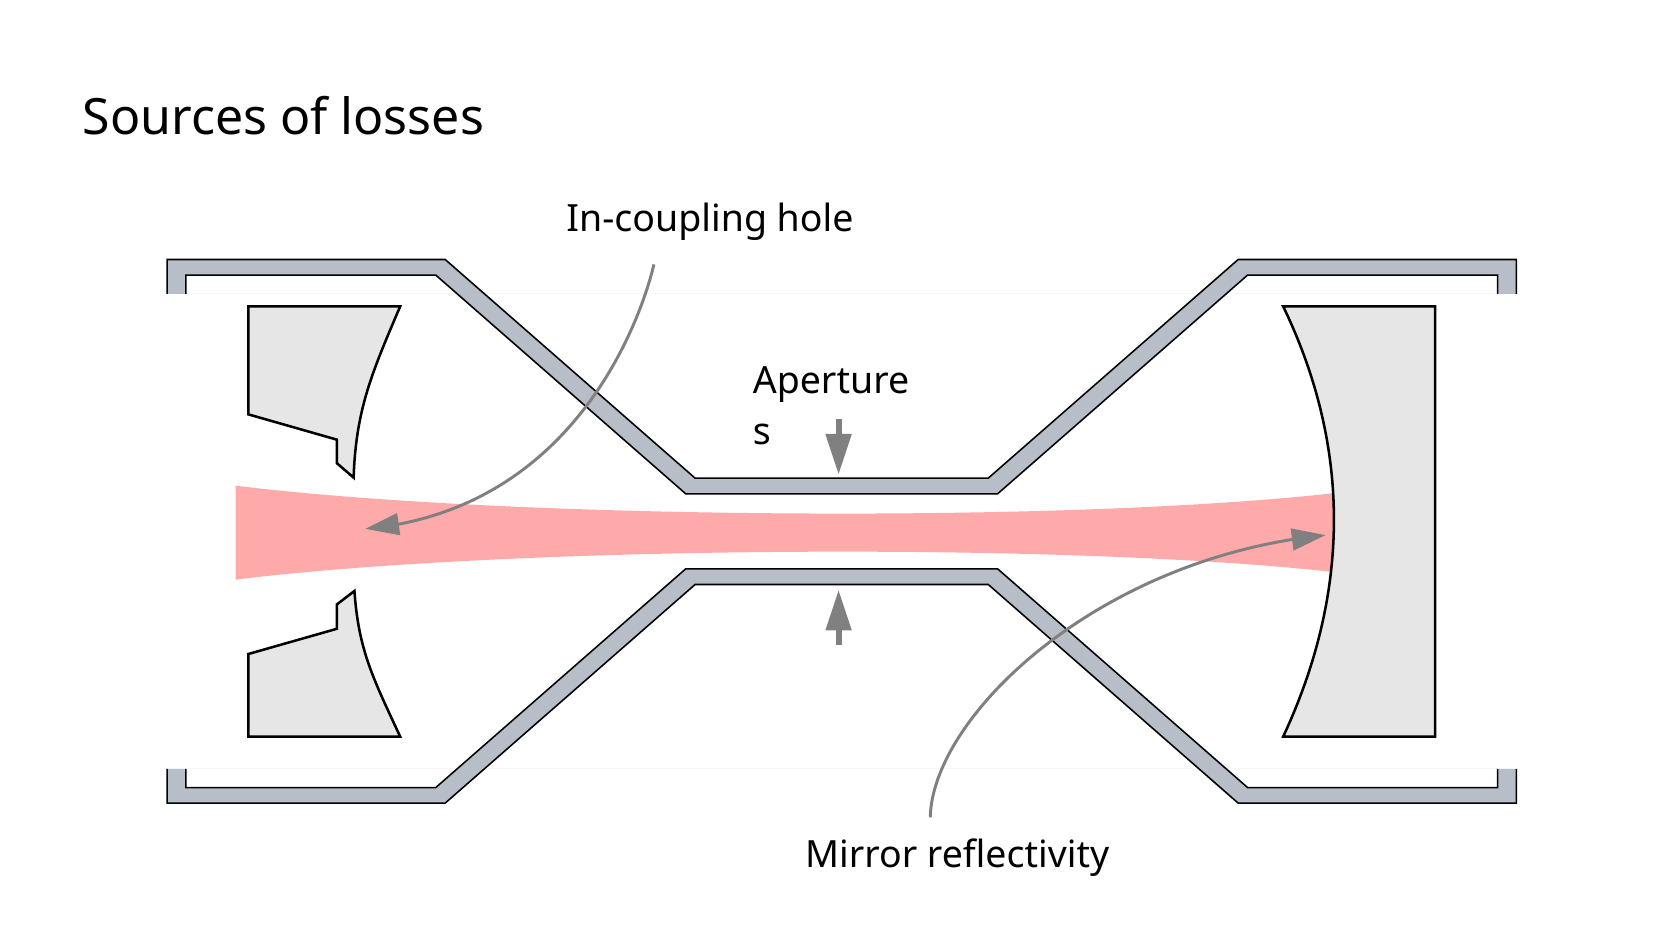

# Sources of losses
In-coupling hole
Apertures
Mirror reflectivity